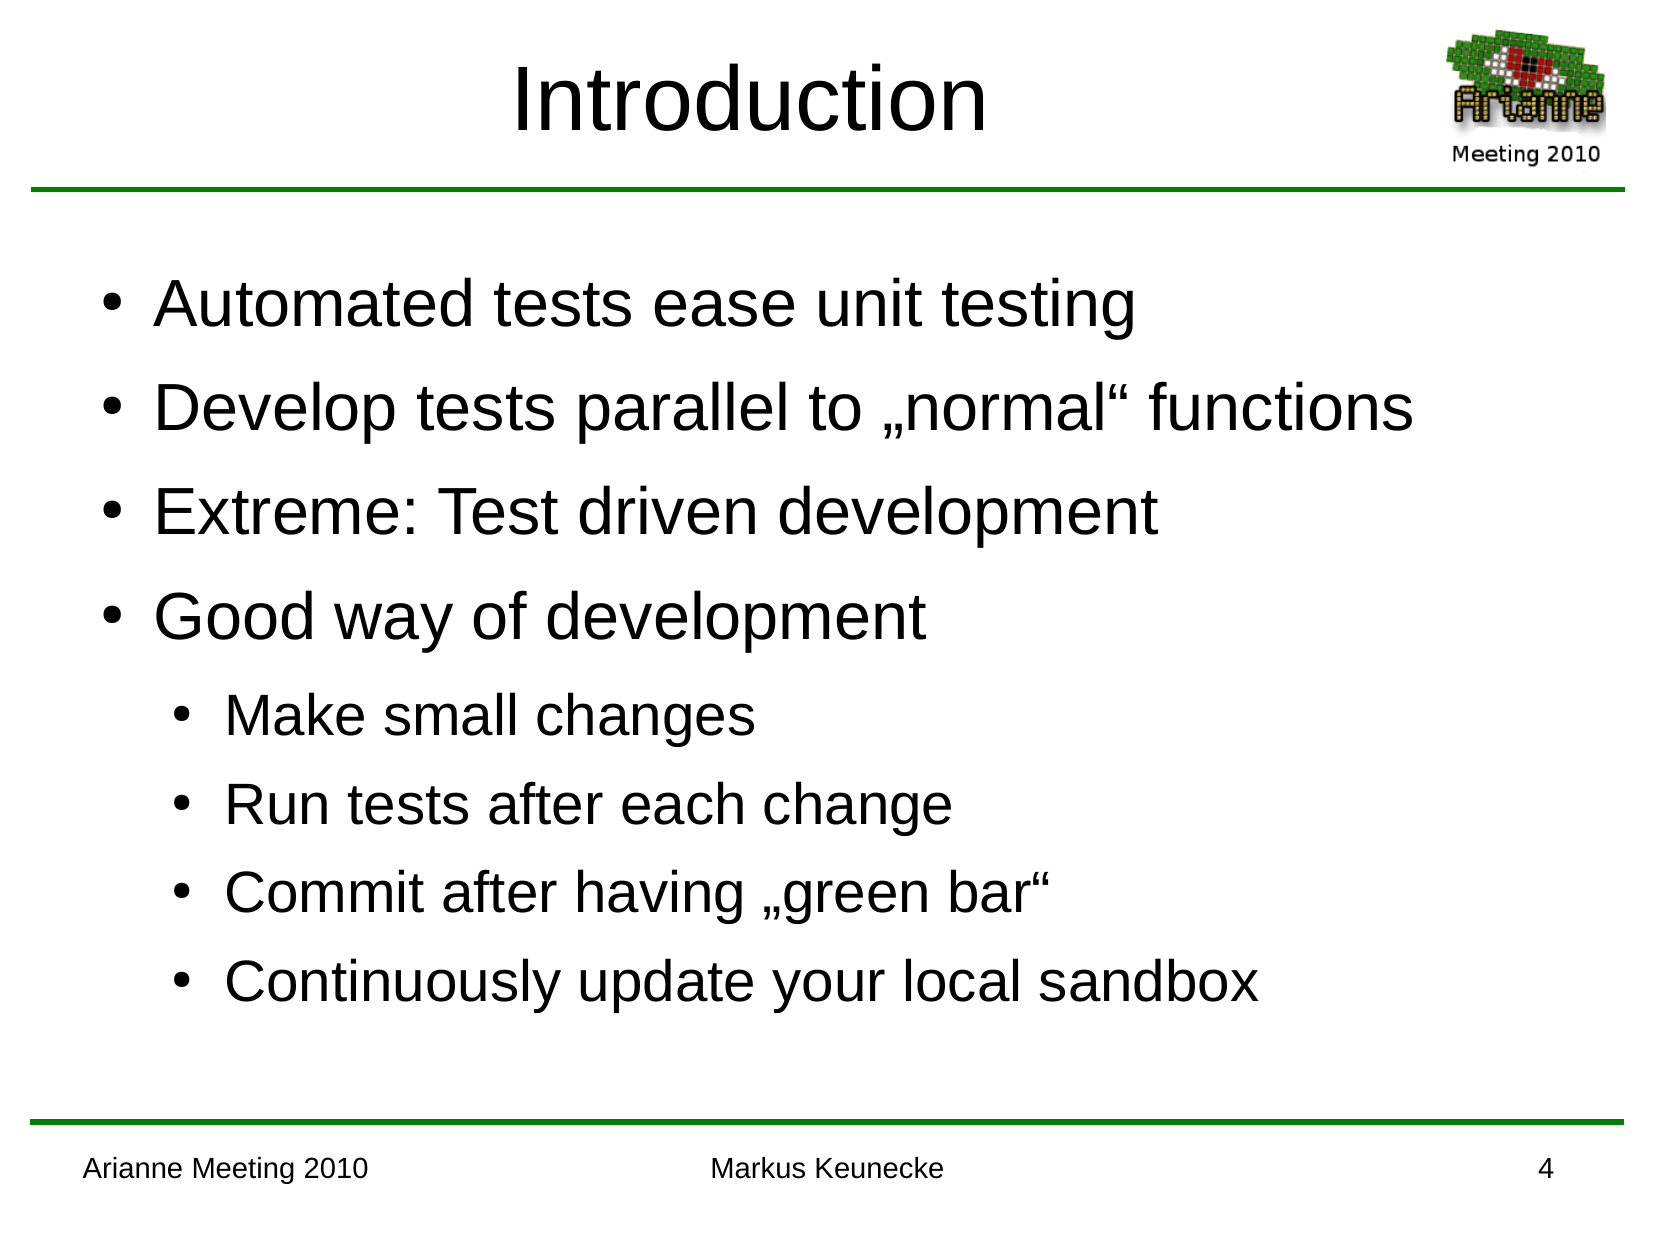

# Introduction
Automated tests ease unit testing
Develop tests parallel to „normal“ functions
Extreme: Test driven development
Good way of development
Make small changes
Run tests after each change
Commit after having „green bar“
Continuously update your local sandbox
2010-03-13
4